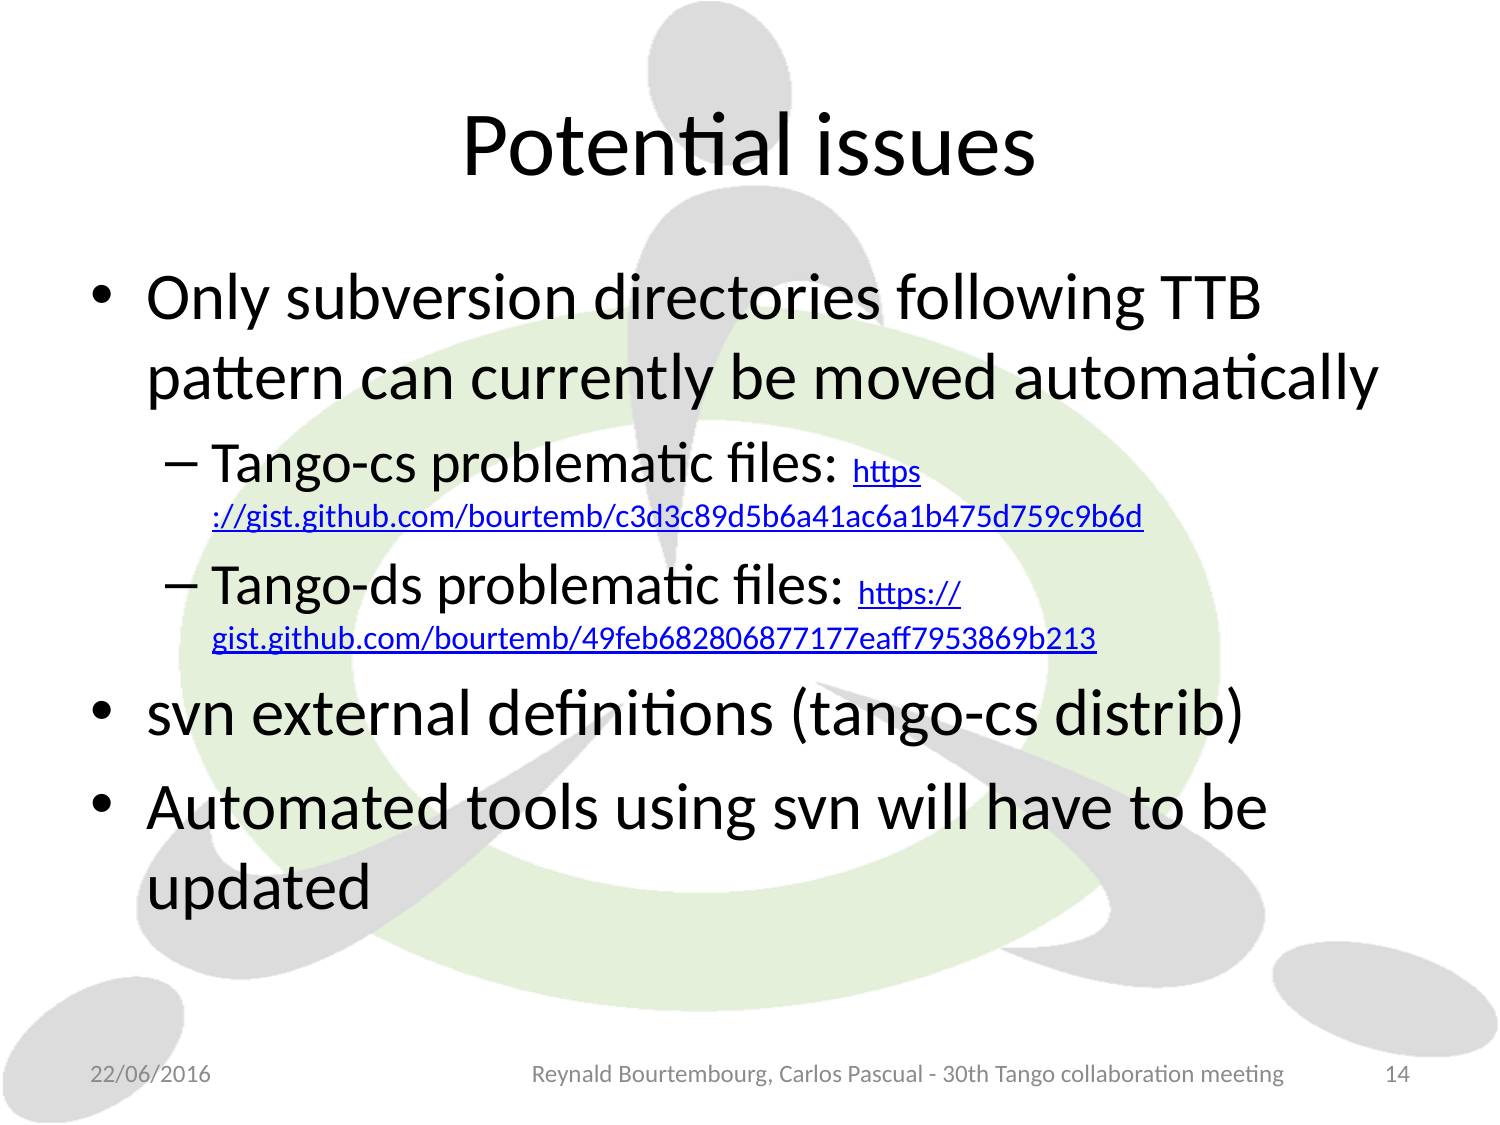

# Potential issues
Only subversion directories following TTB pattern can currently be moved automatically
Tango-cs problematic files: https://gist.github.com/bourtemb/c3d3c89d5b6a41ac6a1b475d759c9b6d
Tango-ds problematic files: https://gist.github.com/bourtemb/49feb682806877177eaff7953869b213
svn external definitions (tango-cs distrib)
Automated tools using svn will have to be updated
22/06/2016
Reynald Bourtembourg, Carlos Pascual - 30th Tango collaboration meeting